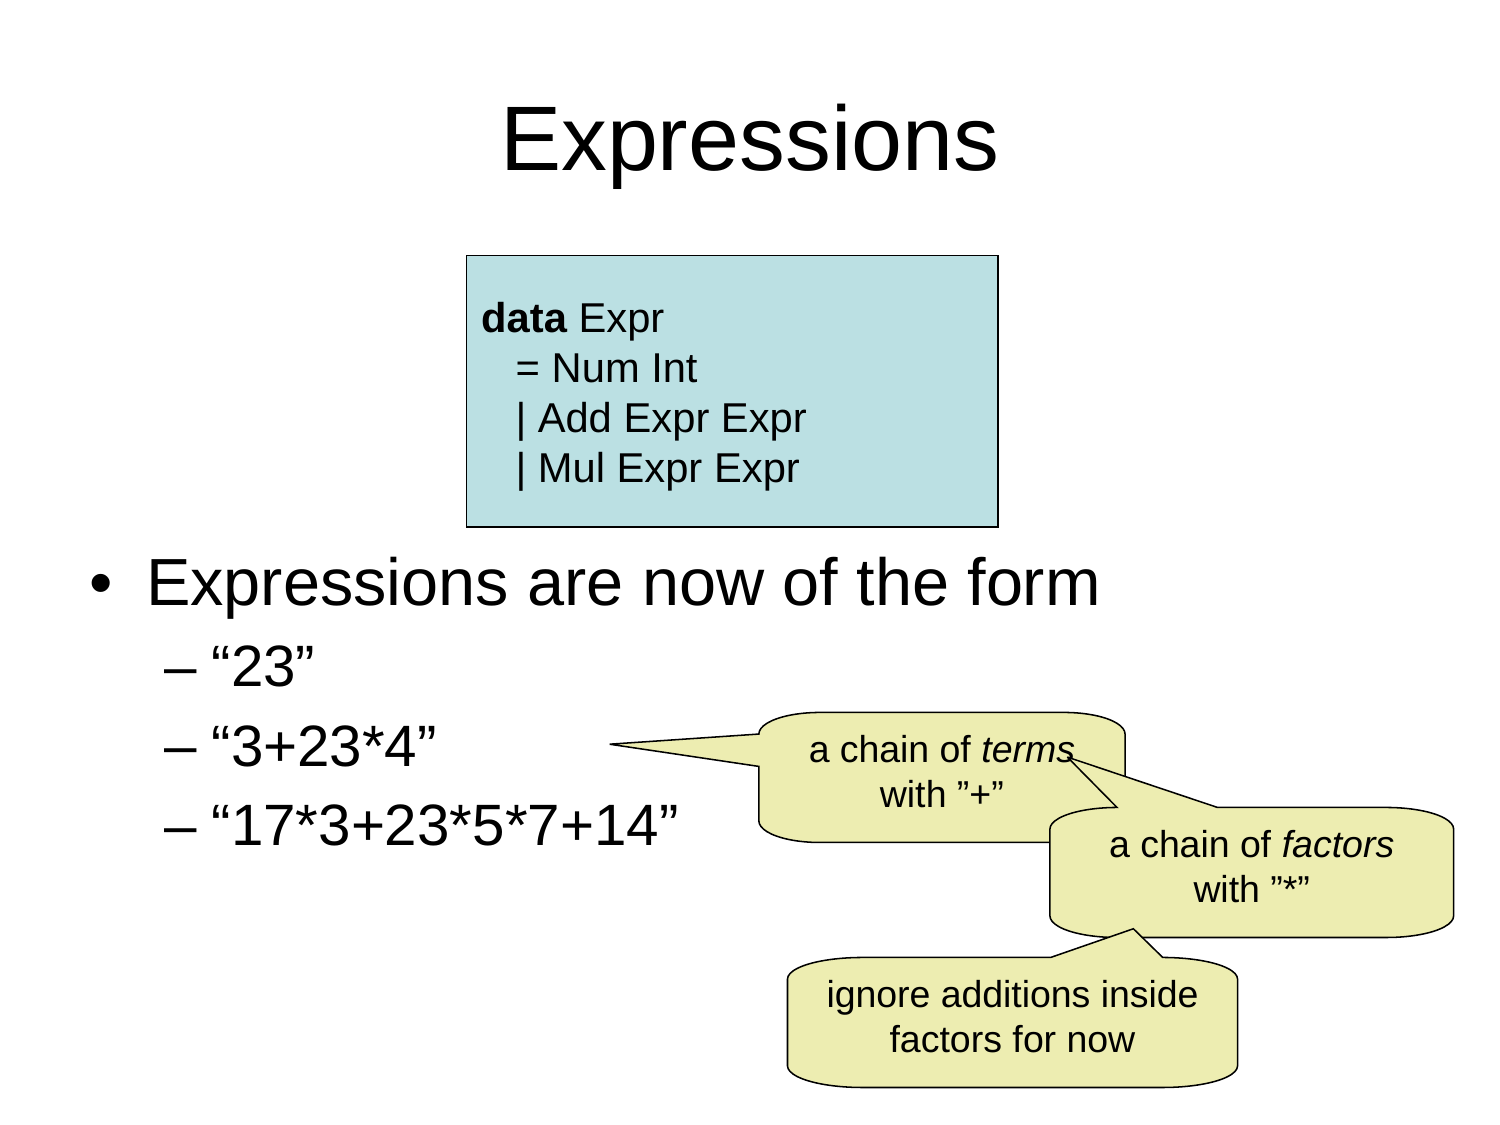

# Expressions
data Expr
 = Num Int
 | Add Expr Expr
 | Mul Expr Expr
Expressions are now of the form
“23”
“3+23*4”
“17*3+23*5*7+14”
a chain of terms with ”+”
a chain of factors with ”*”
ignore additions inside factors for now